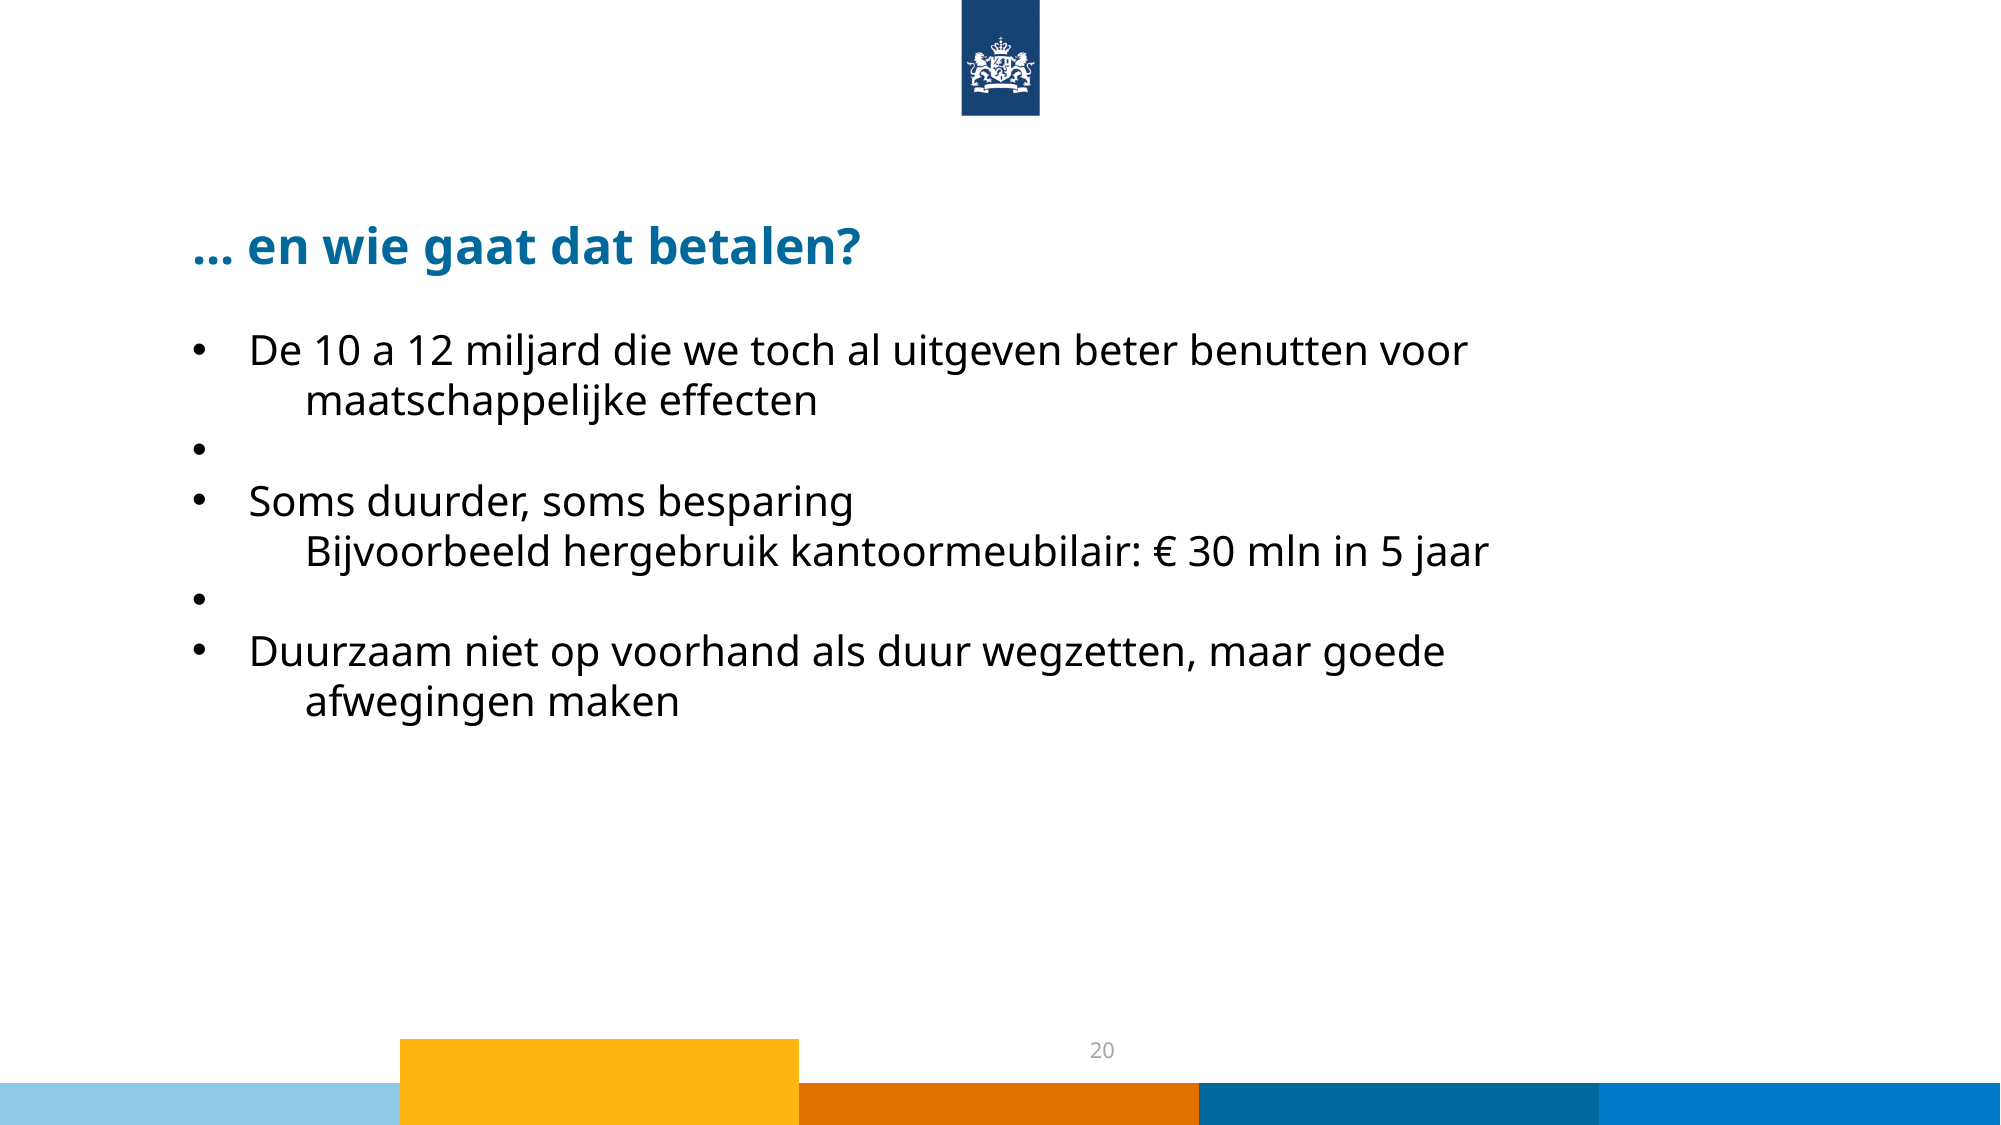

... en wie gaat dat betalen?
De 10 a 12 miljard die we toch al uitgeven beter benutten voor maatschappelijke effecten
Soms duurder, soms besparing
Bijvoorbeeld hergebruik kantoormeubilair: € 30 mln in 5 jaar
Duurzaam niet op voorhand als duur wegzetten, maar goede afwegingen maken